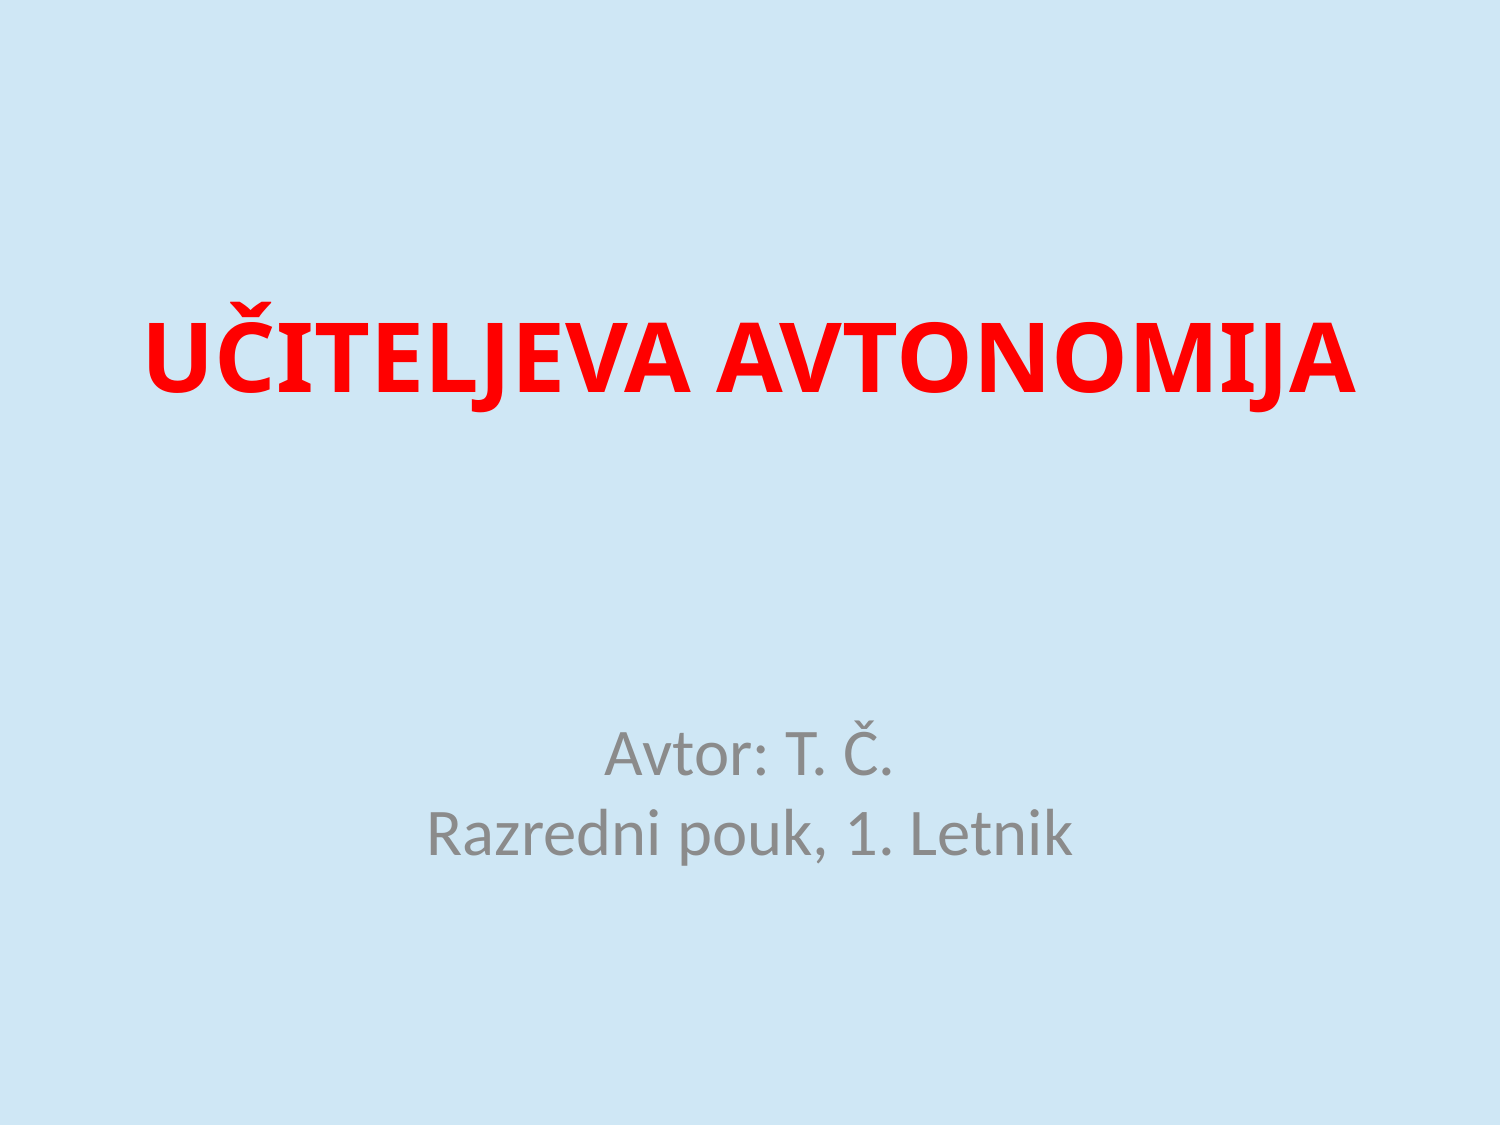

# UČITELJEVA AVTONOMIJA
Avtor: T. Č.
Razredni pouk, 1. Letnik